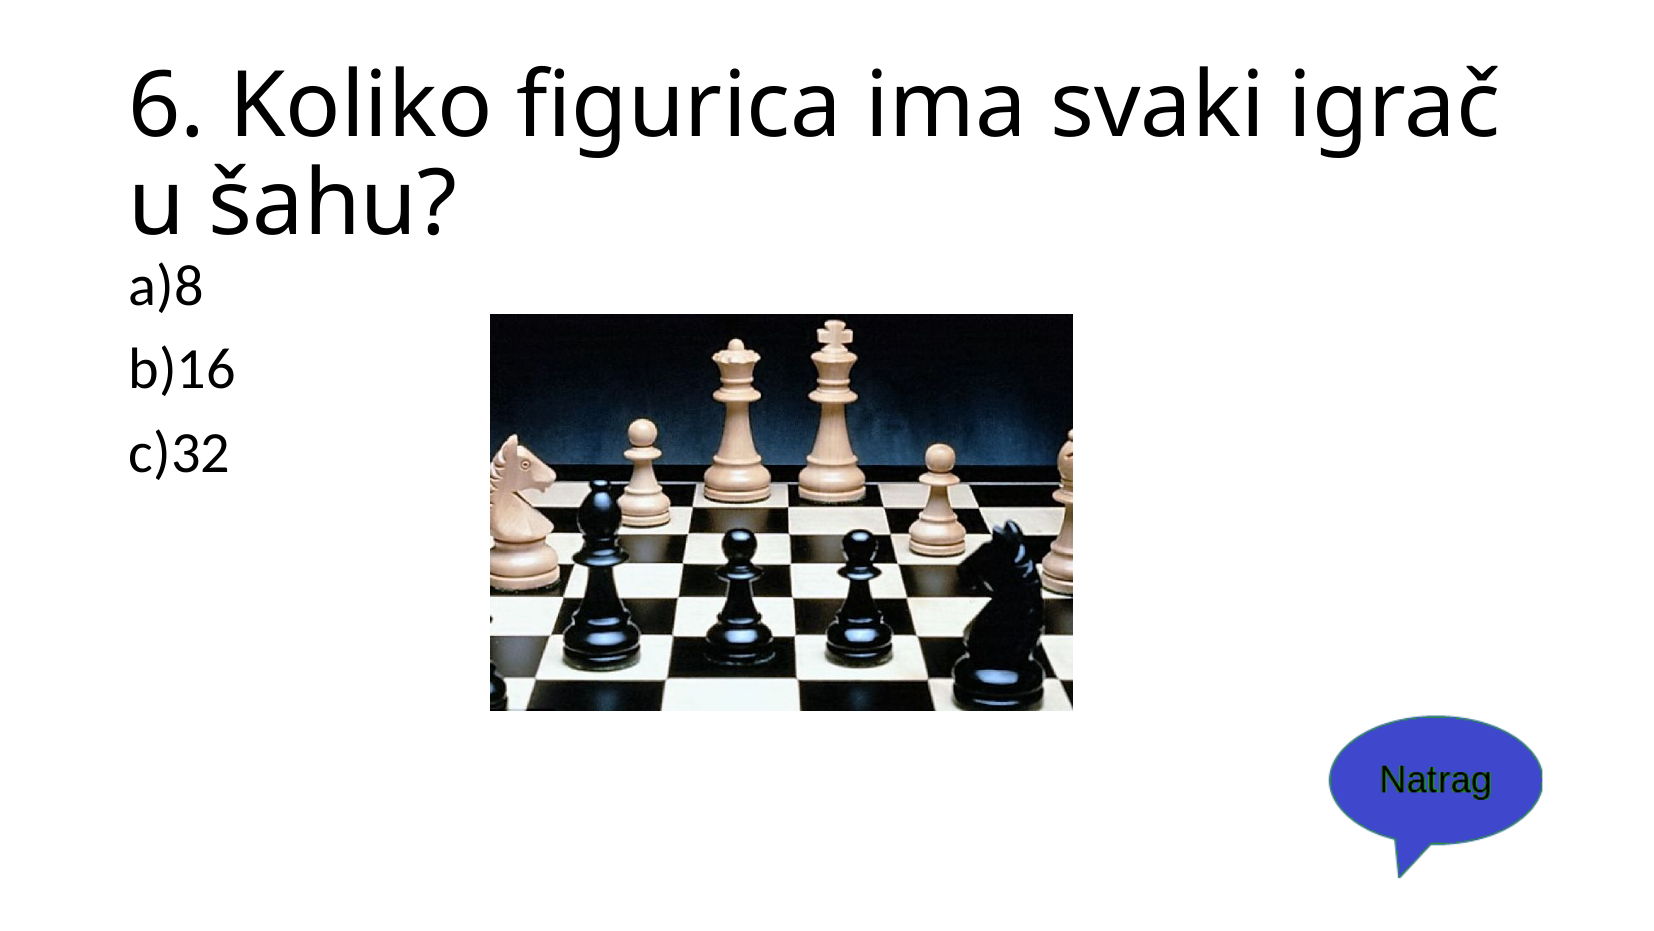

# 6. Koliko figurica ima svaki igrač u šahu?
8
16
32